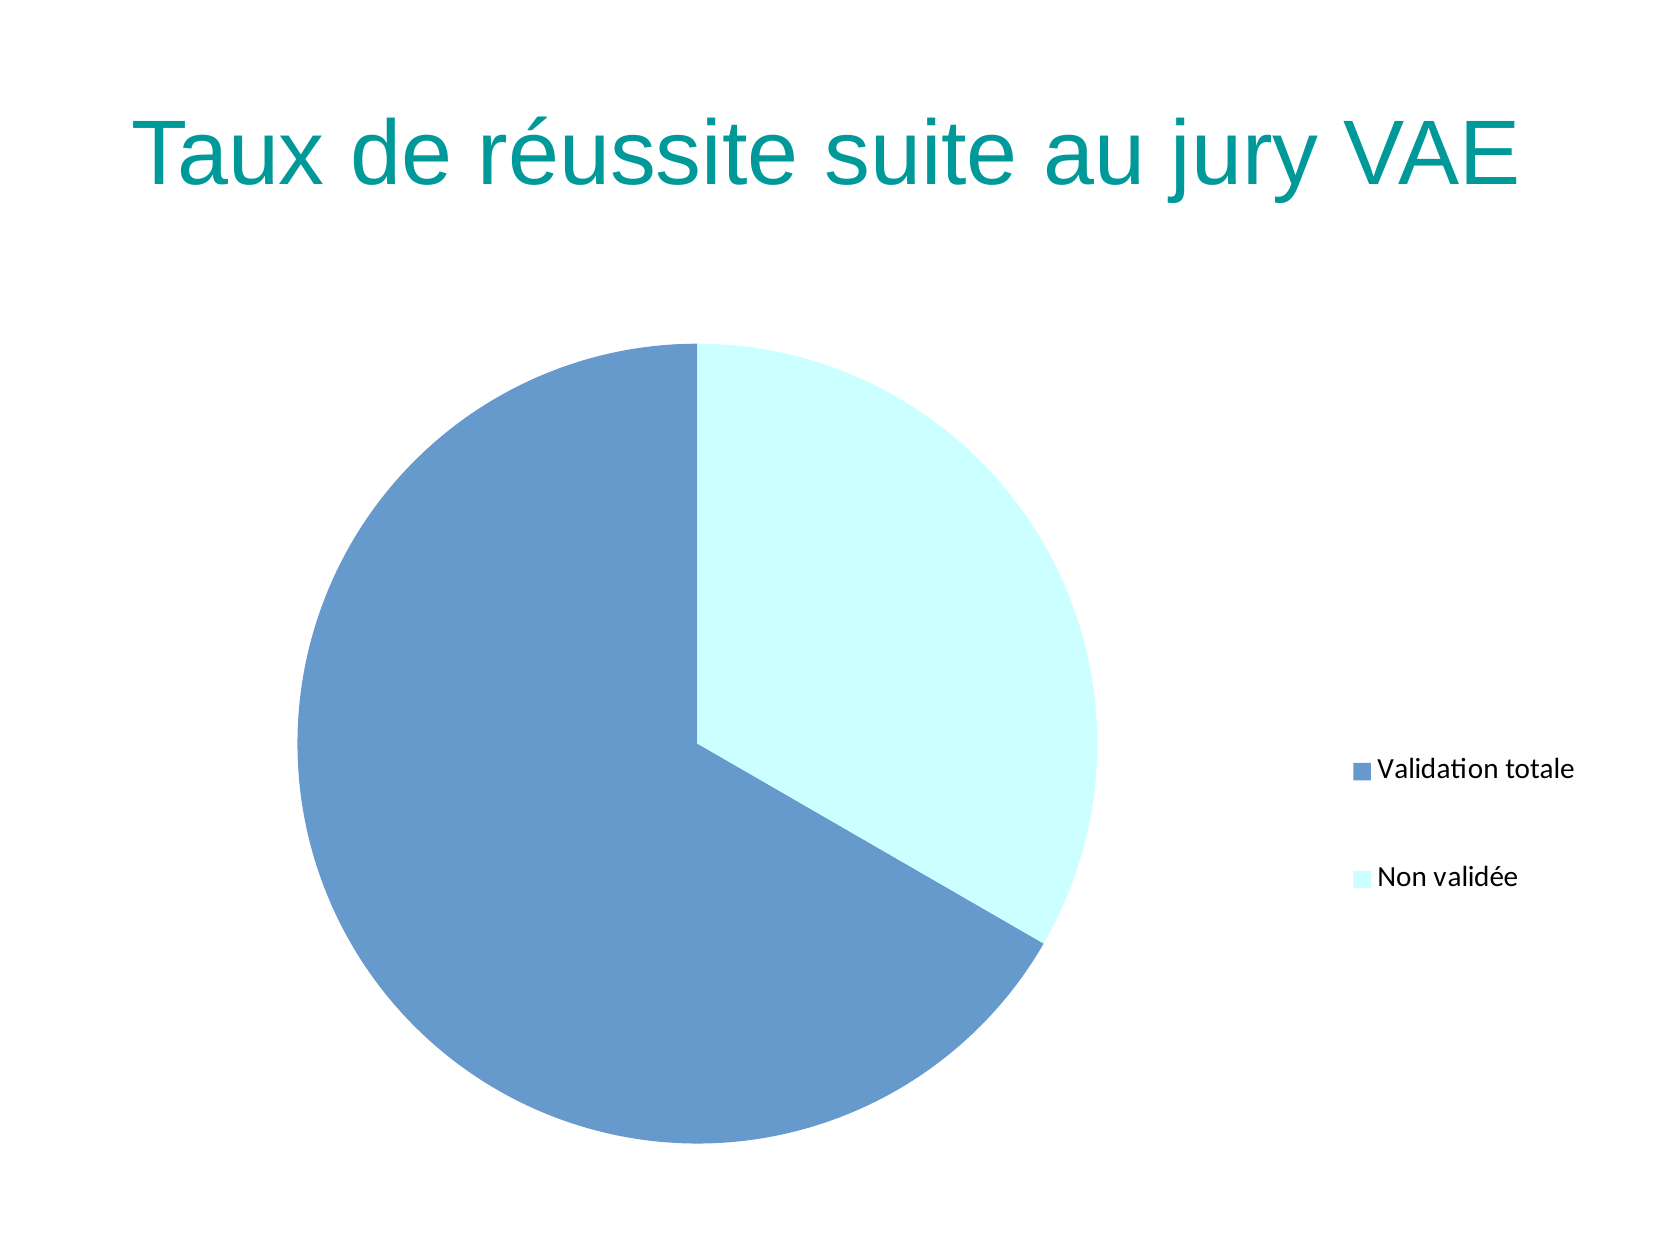

# Taux de réussite suite au jury VAE
### Chart
| Category | 1 colonne | 2 colonne | 3 colonne |
|---|---|---|---|
| Validation totale | 4.0 | 3.2 | 4.54 |
| Non validée | 2.0 | 8.8 | 9.65 |